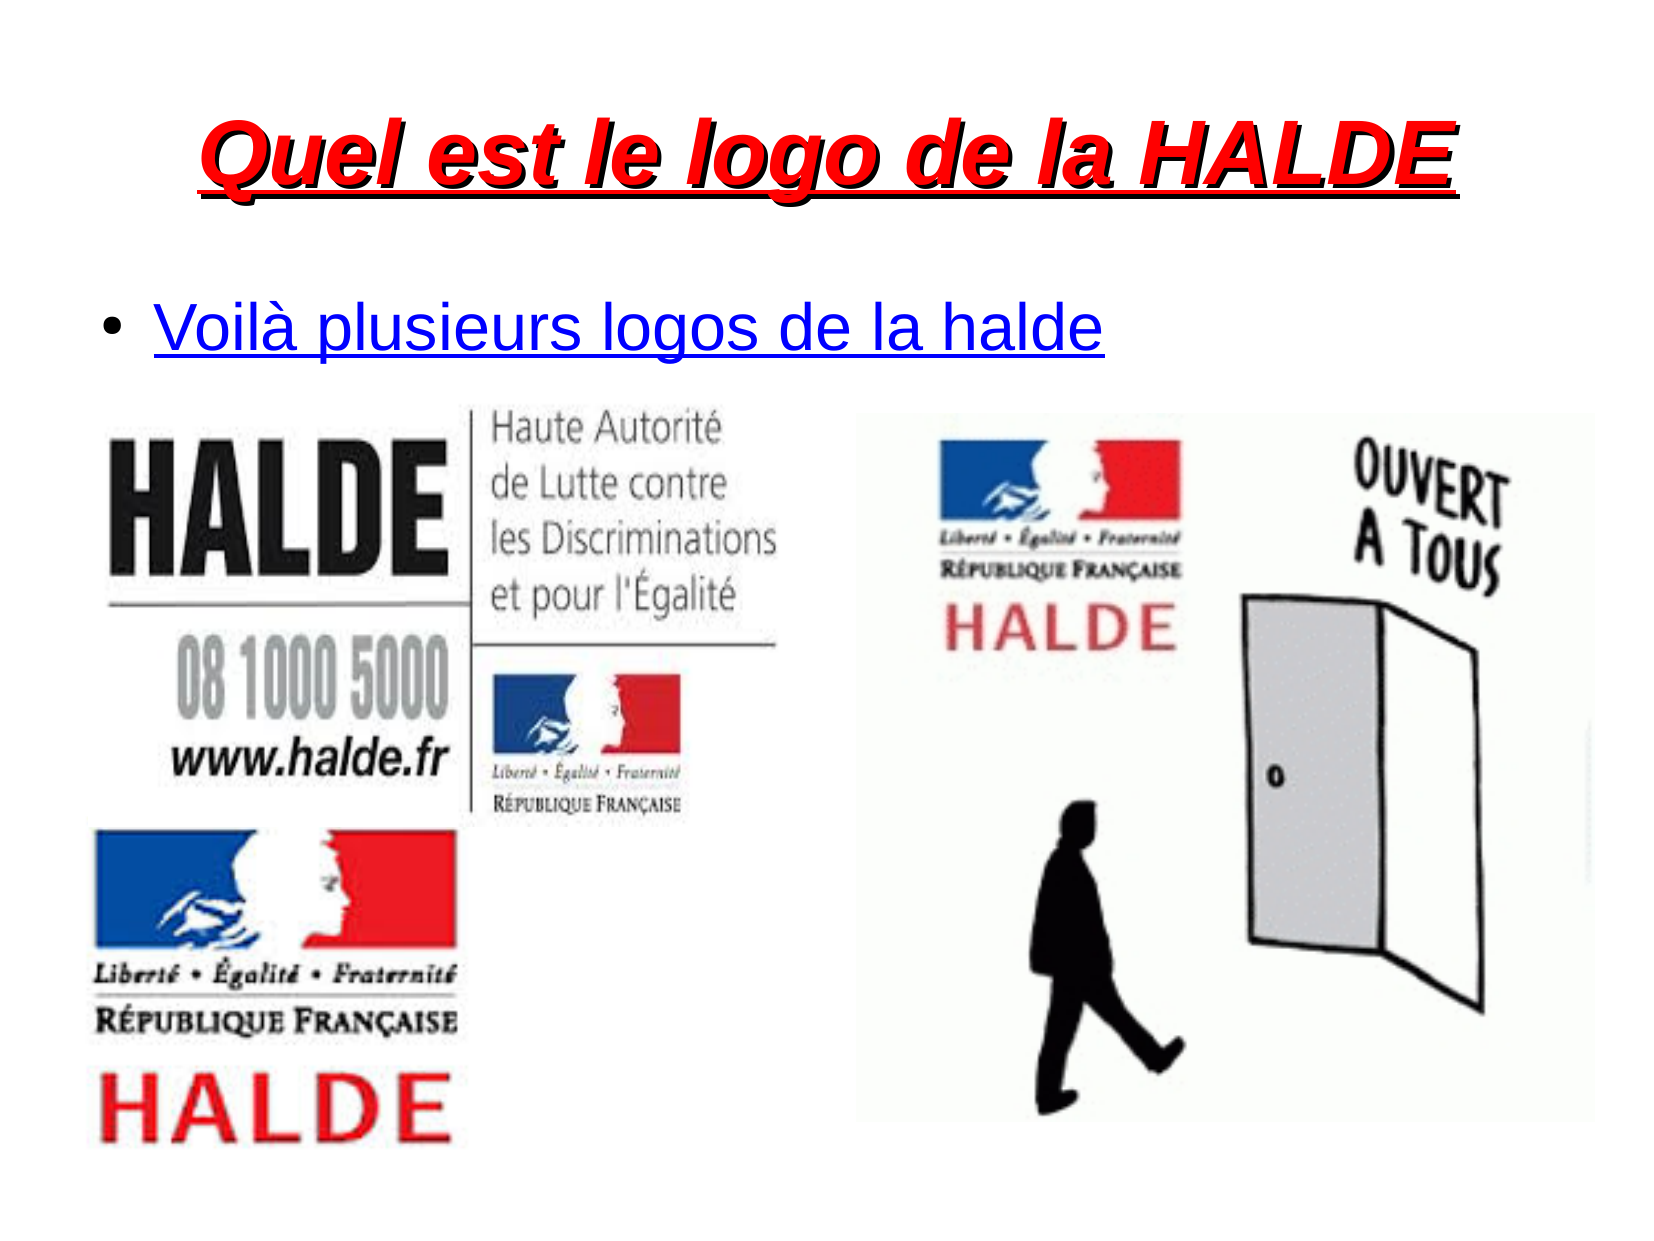

# Quel est le logo de la HALDE
Voilà plusieurs logos de la halde